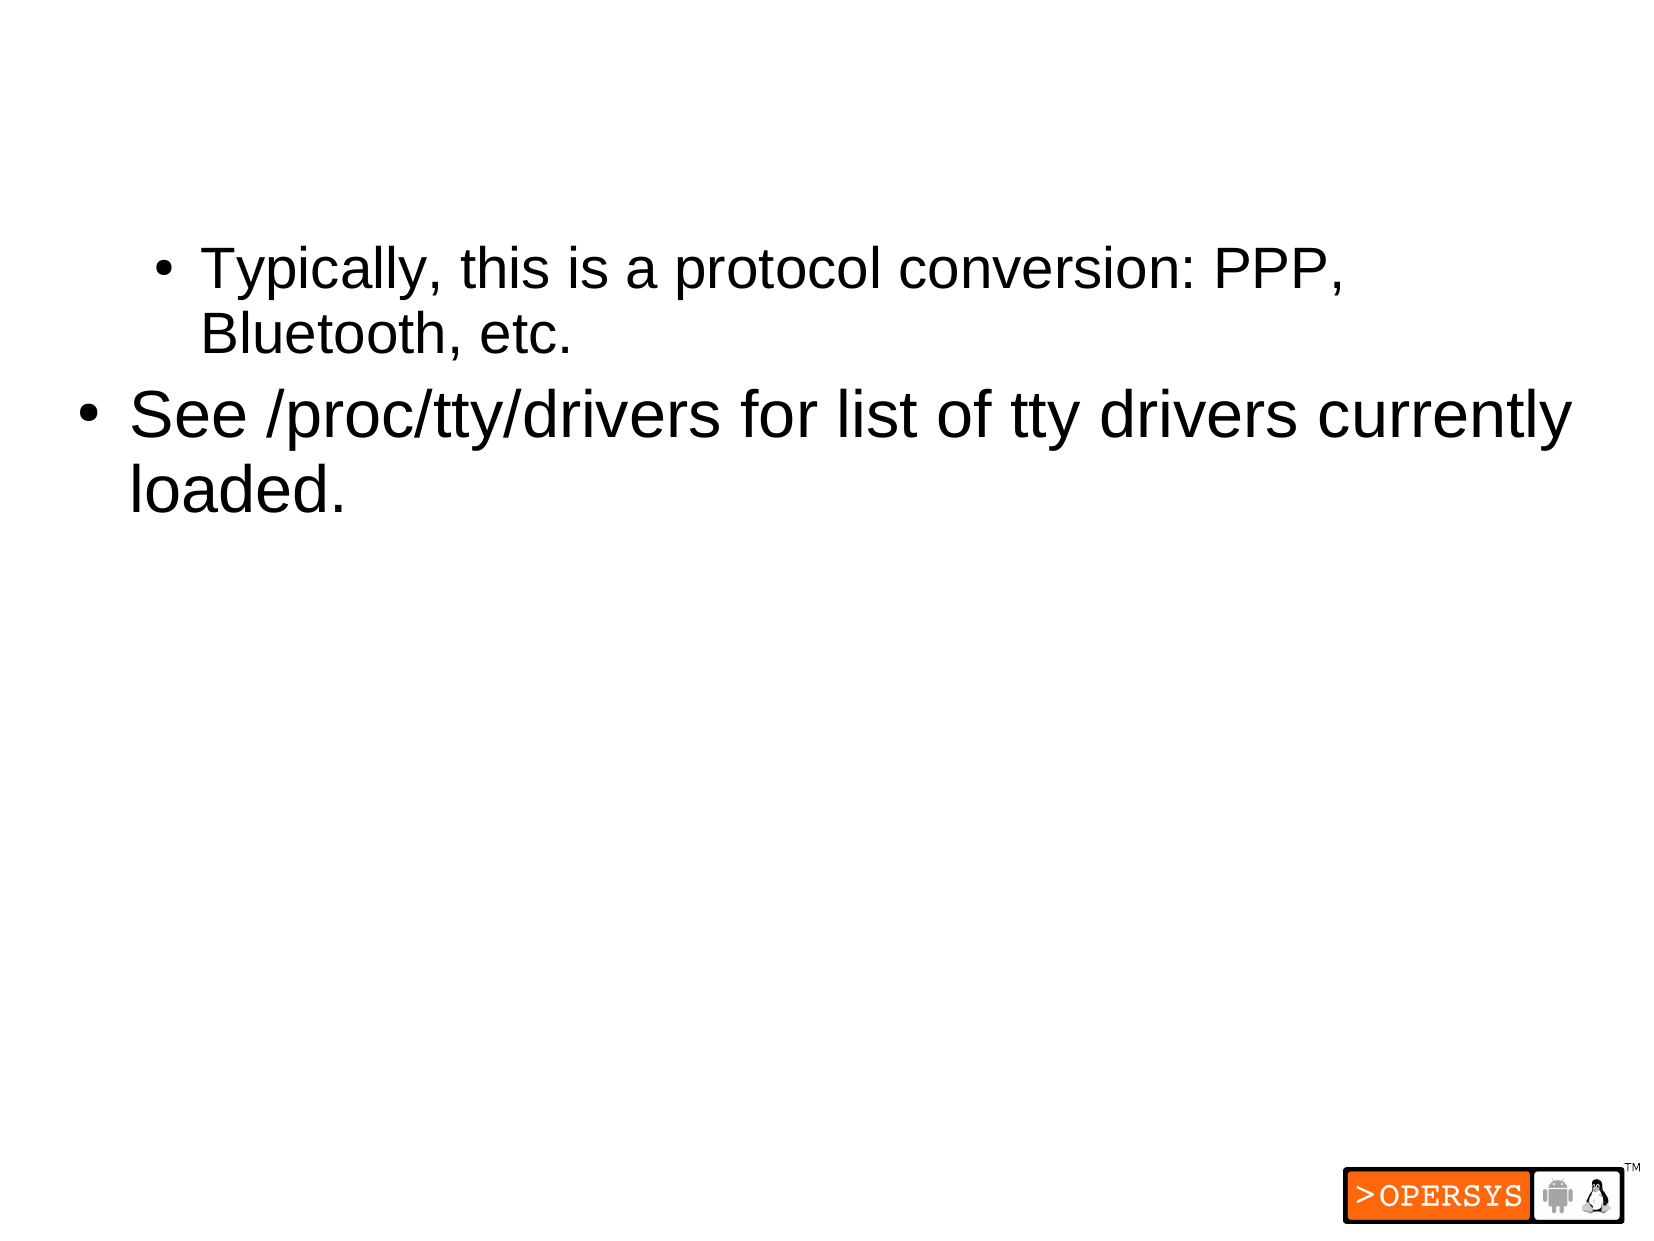

# Typically, this is a protocol conversion: PPP, Bluetooth, etc.
See /proc/tty/drivers for list of tty drivers currently loaded.